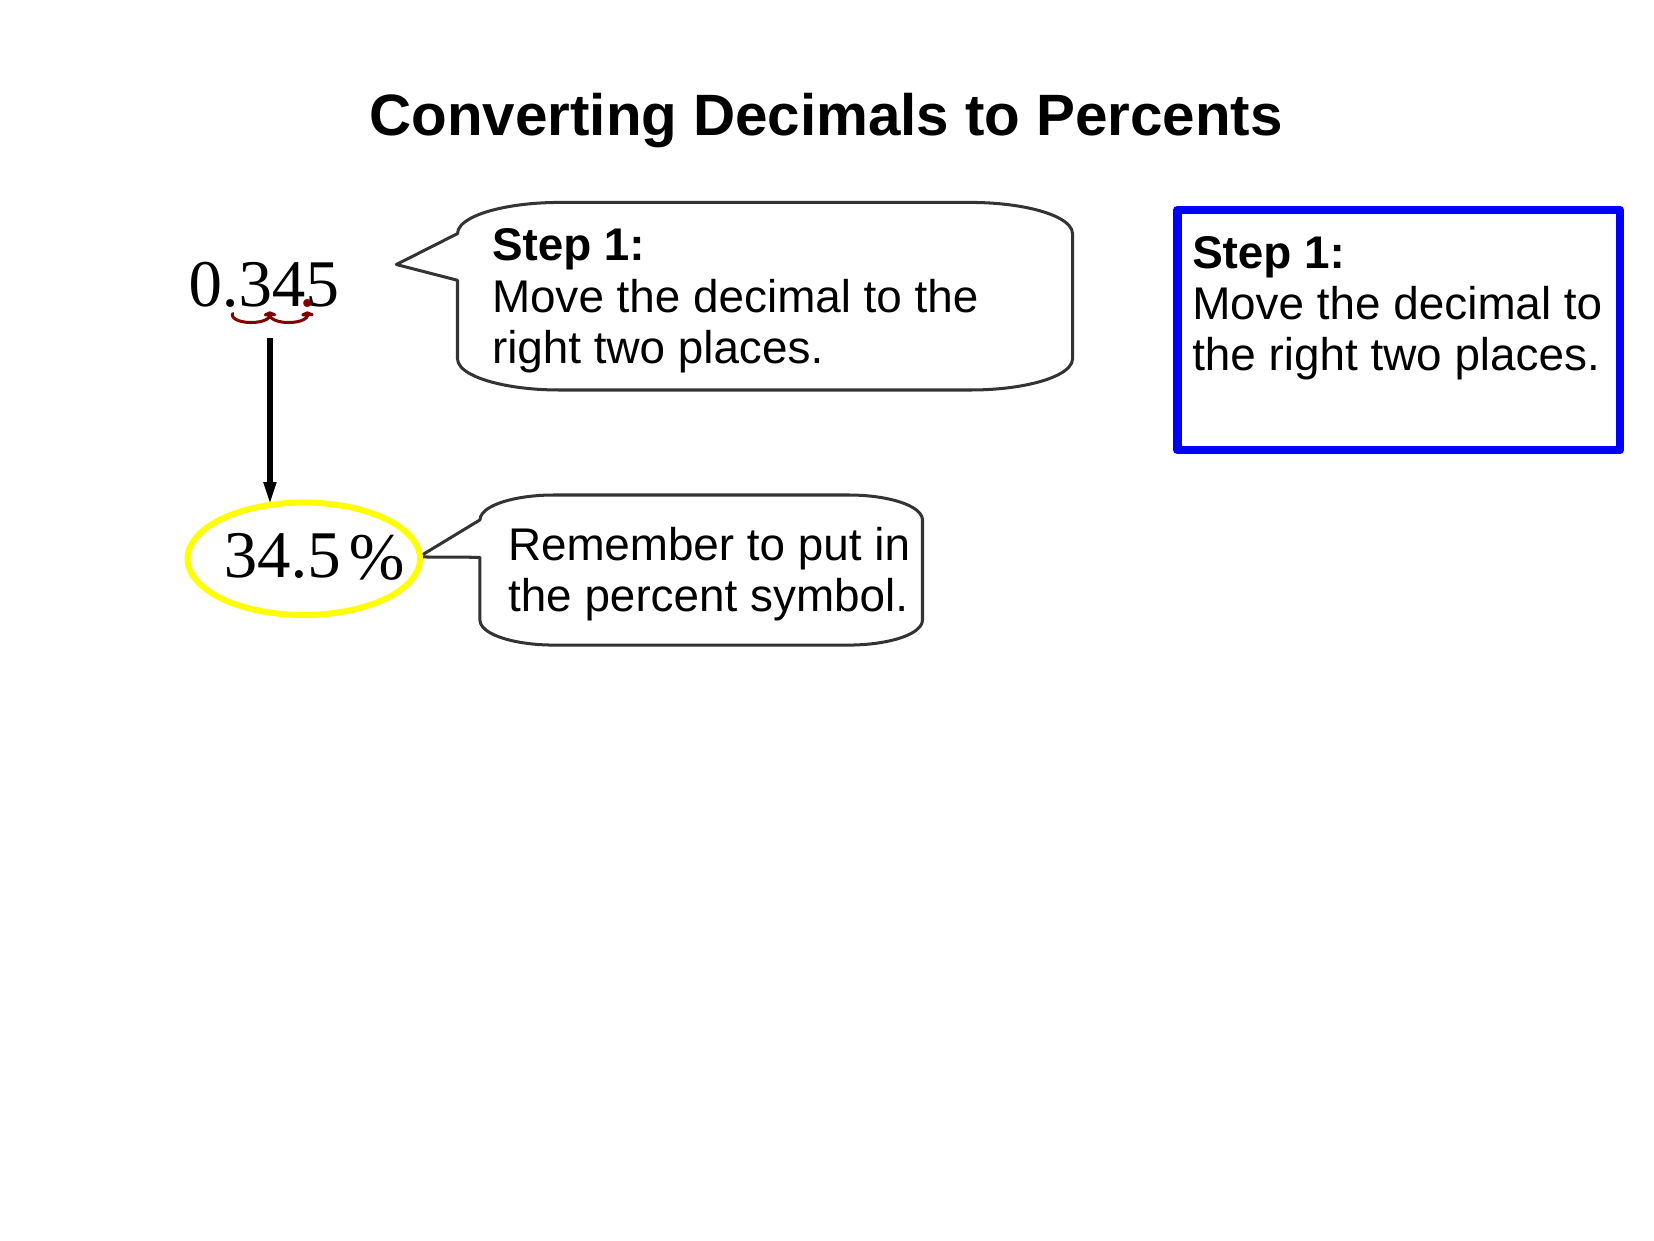

Converting Decimals to Percents
Step 1:
Move the decimal to the
right two places.
Step 1:
Move the decimal to the right two places.
Remember to put in
the percent symbol.